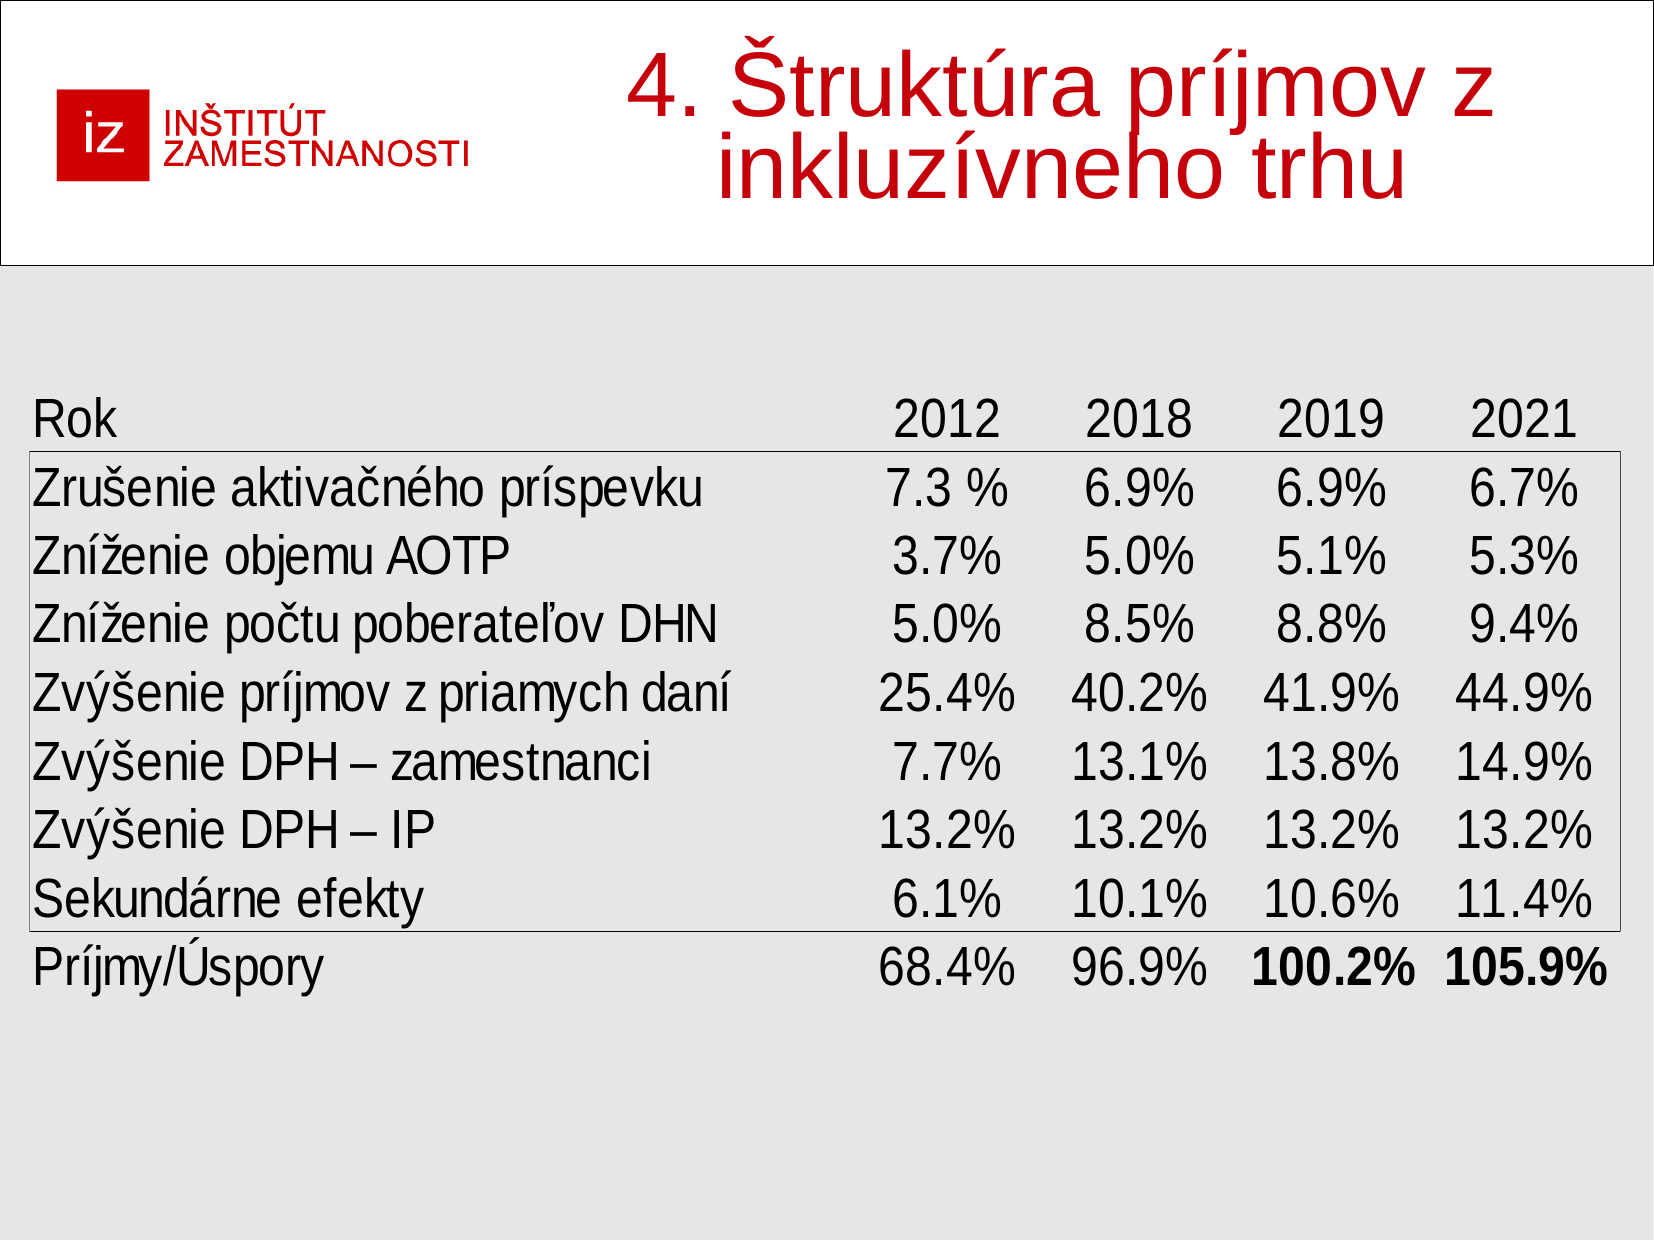

# 4. Štruktúra príjmov z inkluzívneho trhu